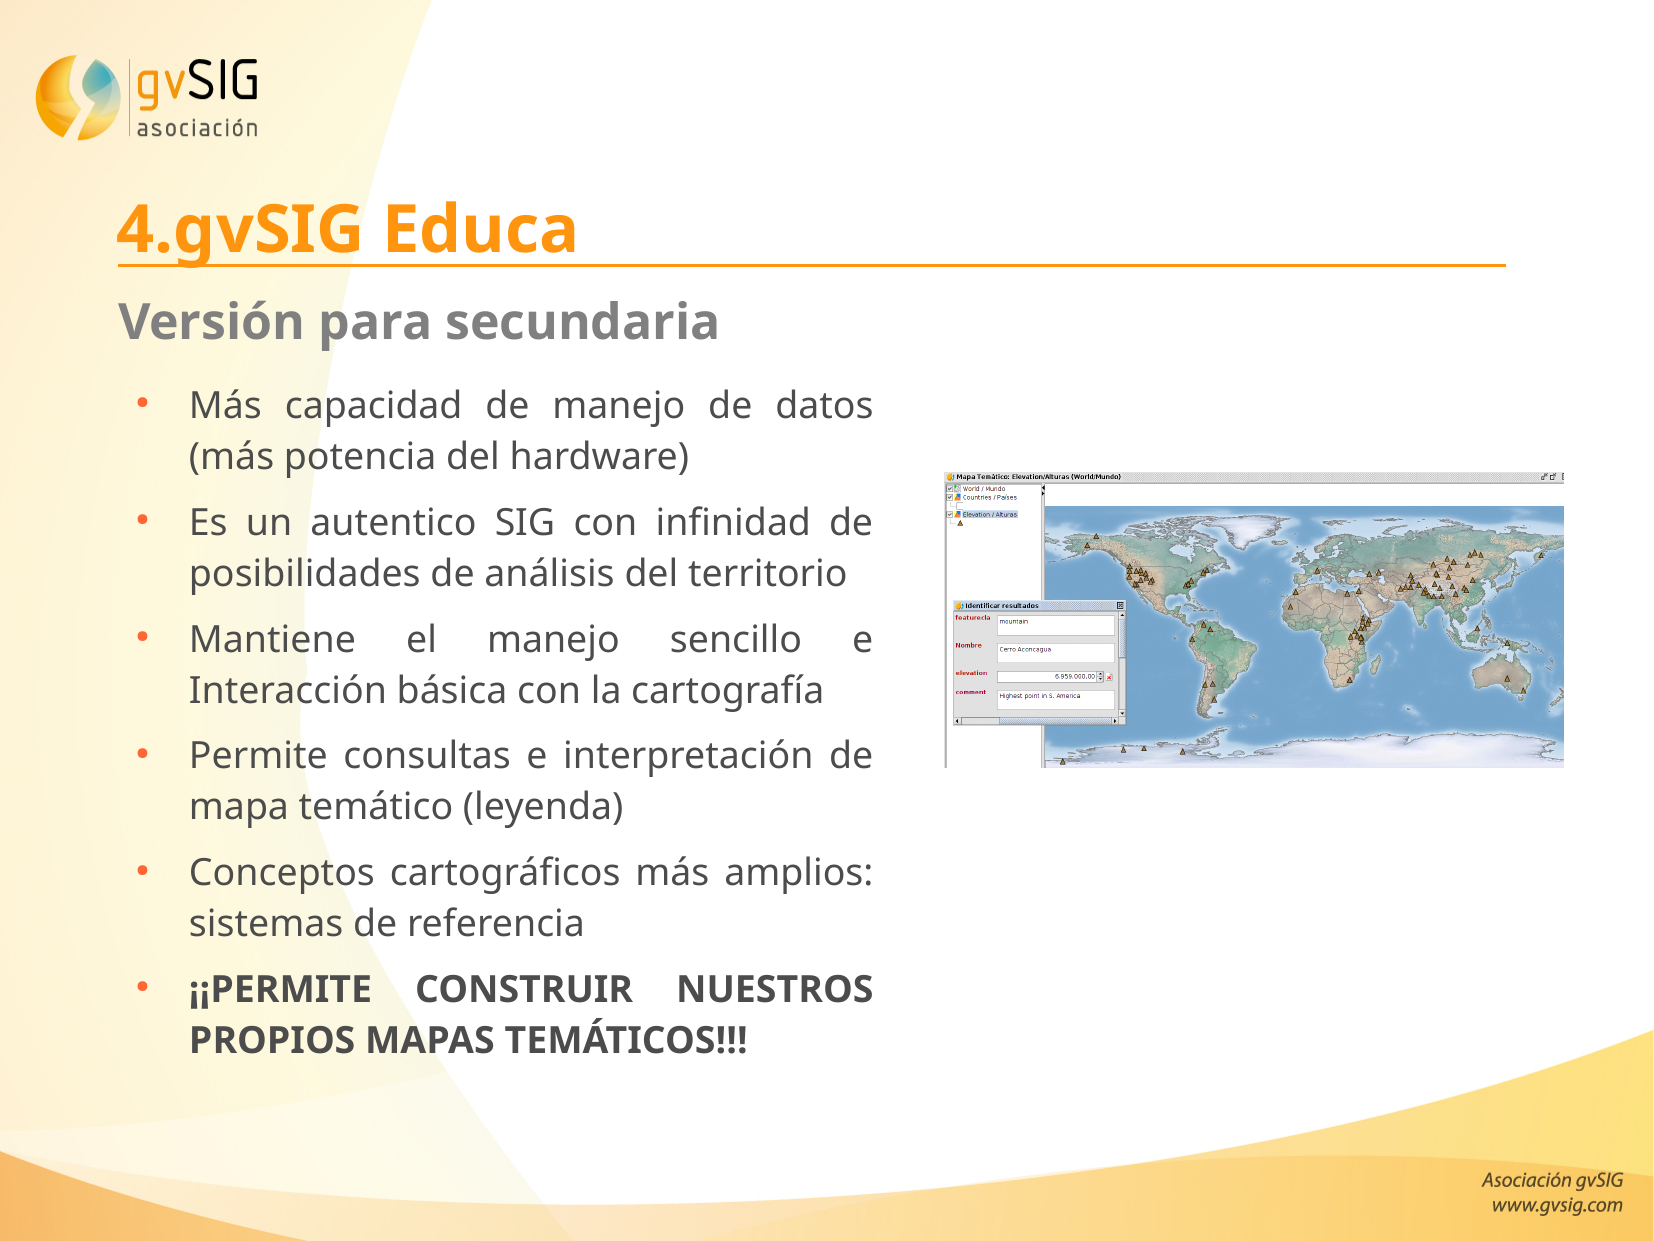

4.gvSIG Educa
# Versión para secundaria
Más capacidad de manejo de datos (más potencia del hardware)
Es un autentico SIG con infinidad de posibilidades de análisis del territorio
Mantiene el manejo sencillo e Interacción básica con la cartografía
Permite consultas e interpretación de mapa temático (leyenda)
Conceptos cartográficos más amplios: sistemas de referencia
¡¡PERMITE CONSTRUIR NUESTROS PROPIOS MAPAS TEMÁTICOS!!!